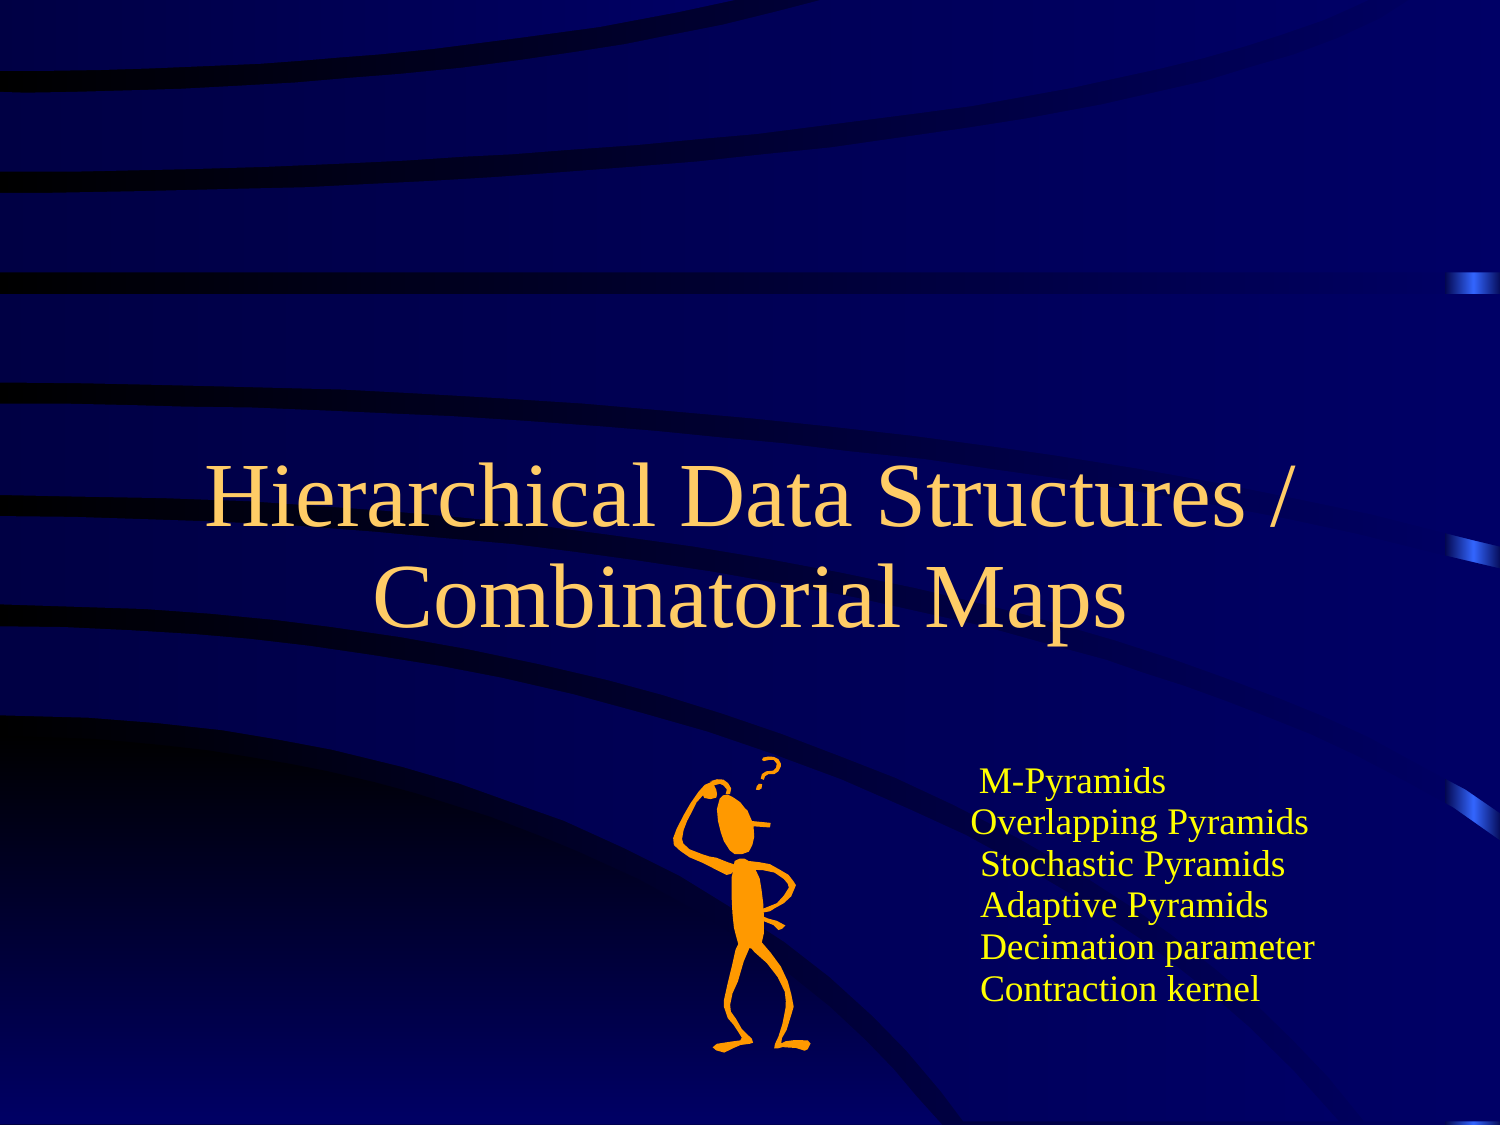

# Hierarchical Data Structures / Combinatorial Maps
 M-Pyramids
Overlapping Pyramids
 Stochastic Pyramids
 Adaptive Pyramids
 Decimation parameter
 Contraction kernel